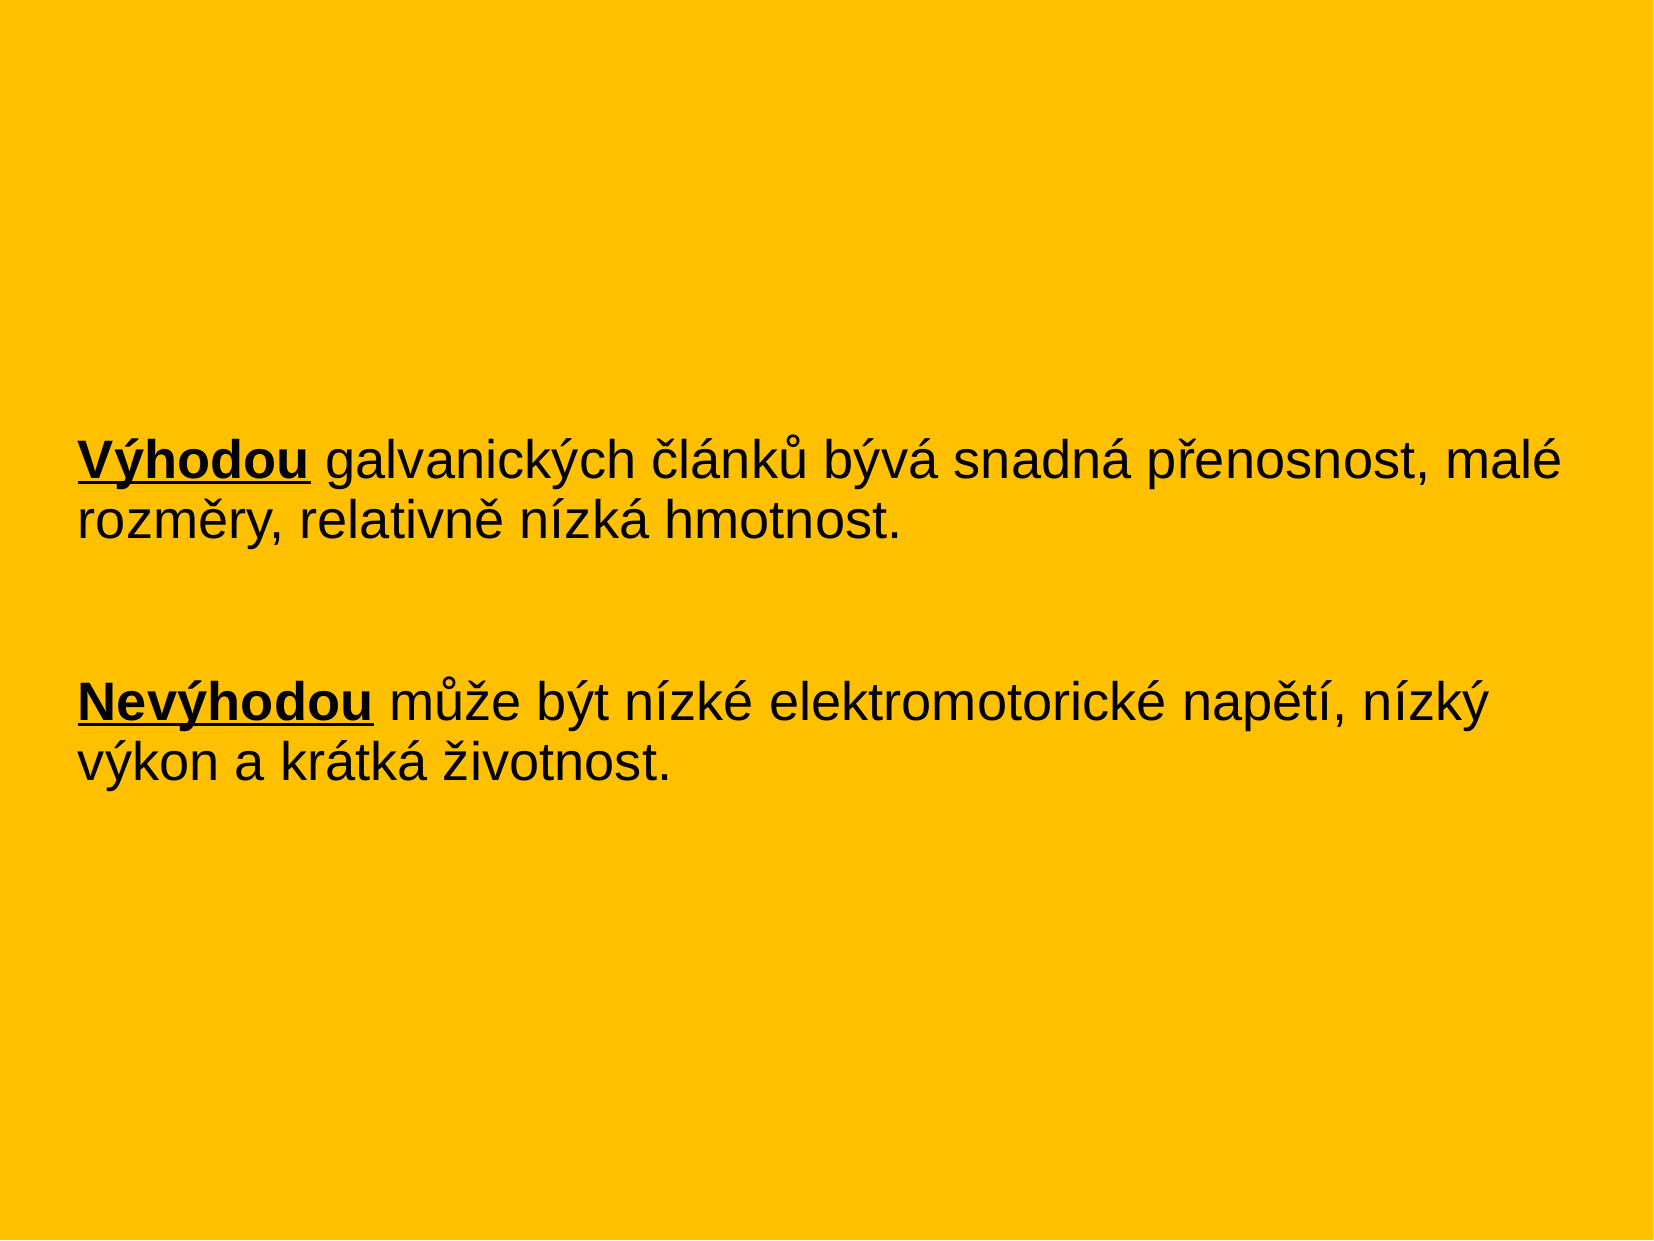

#
Výhodou galvanických článků bývá snadná přenosnost, malé rozměry, relativně nízká hmotnost.
Nevýhodou může být nízké elektromotorické napětí, nízký výkon a krátká životnost.